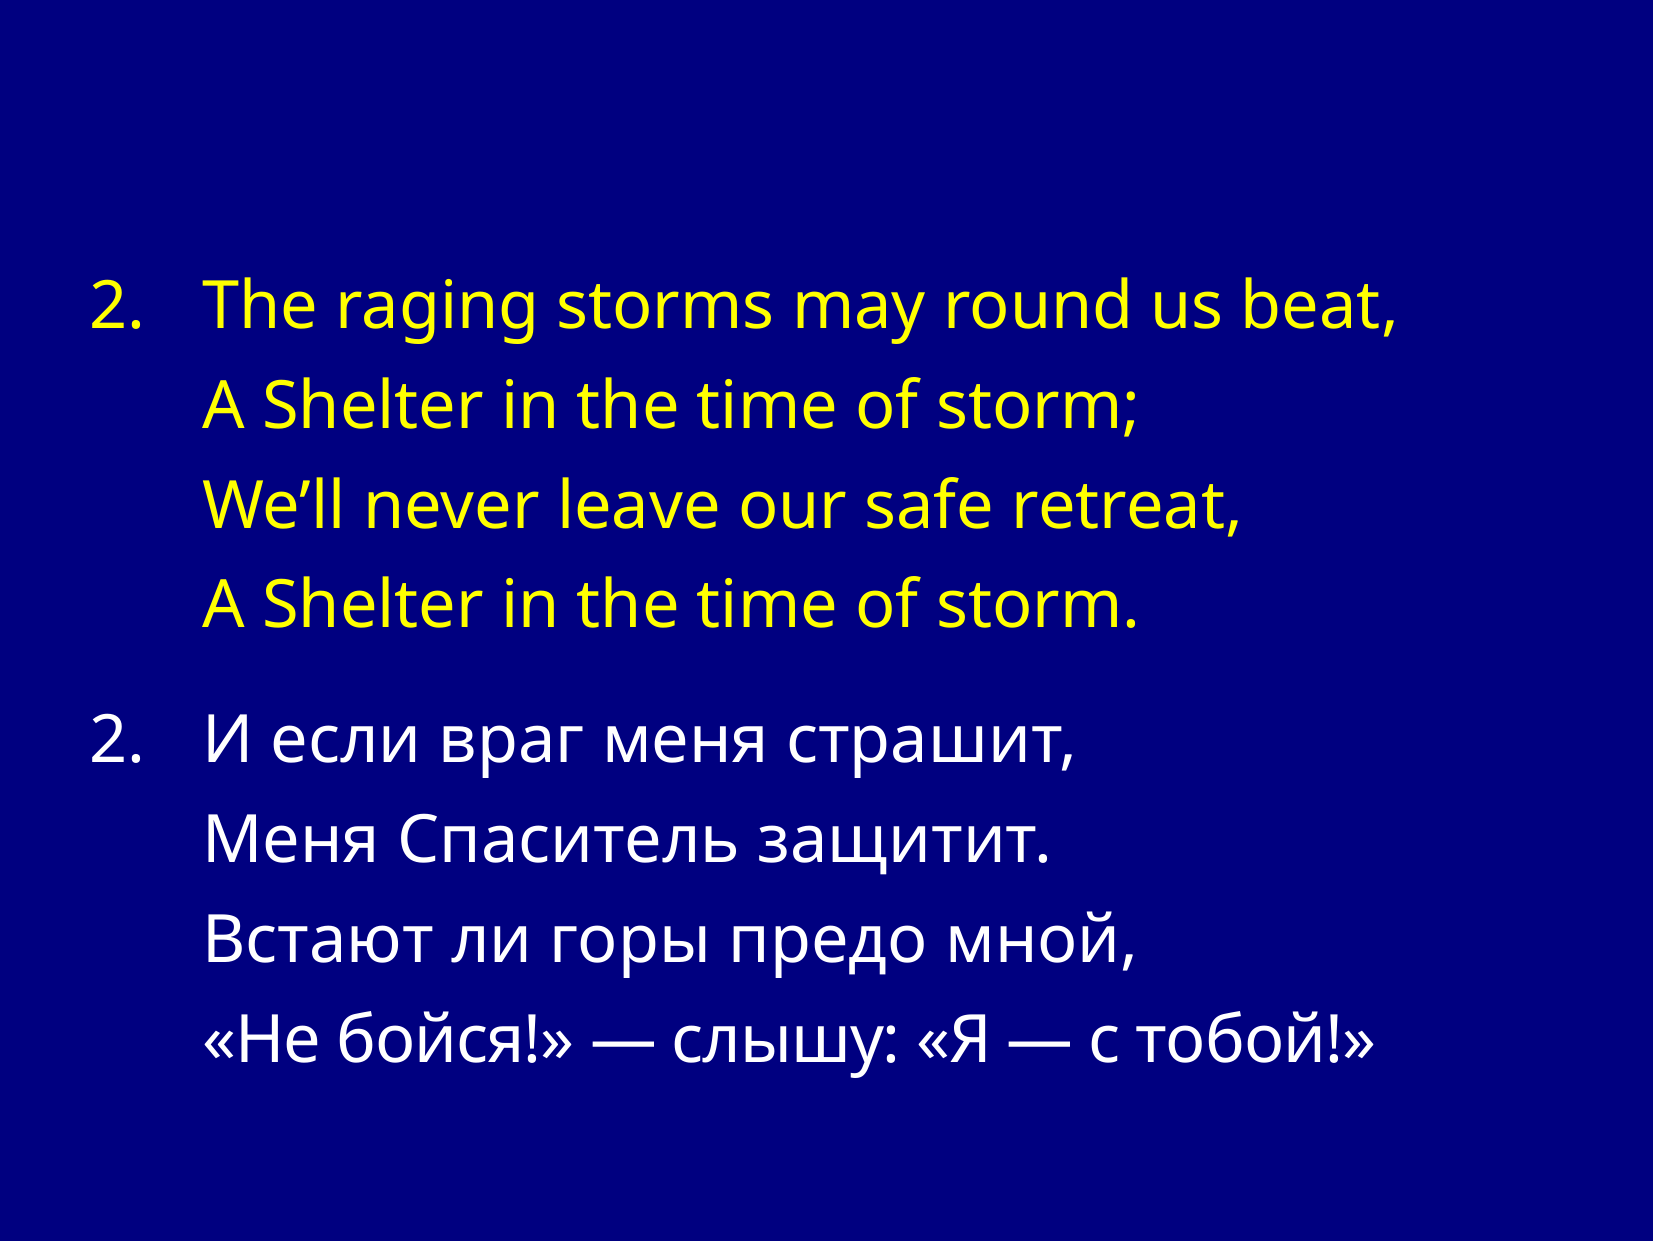

2.	The raging storms may round us beat,
	A Shelter in the time of storm;
	We’ll never leave our safe retreat,
	A Shelter in the time of storm.
2.	И если враг меня страшит,
	Меня Спаситель защитит.
	Встают ли горы предо мной,
	«Не бойся!» — слышу: «Я — с тобой!»